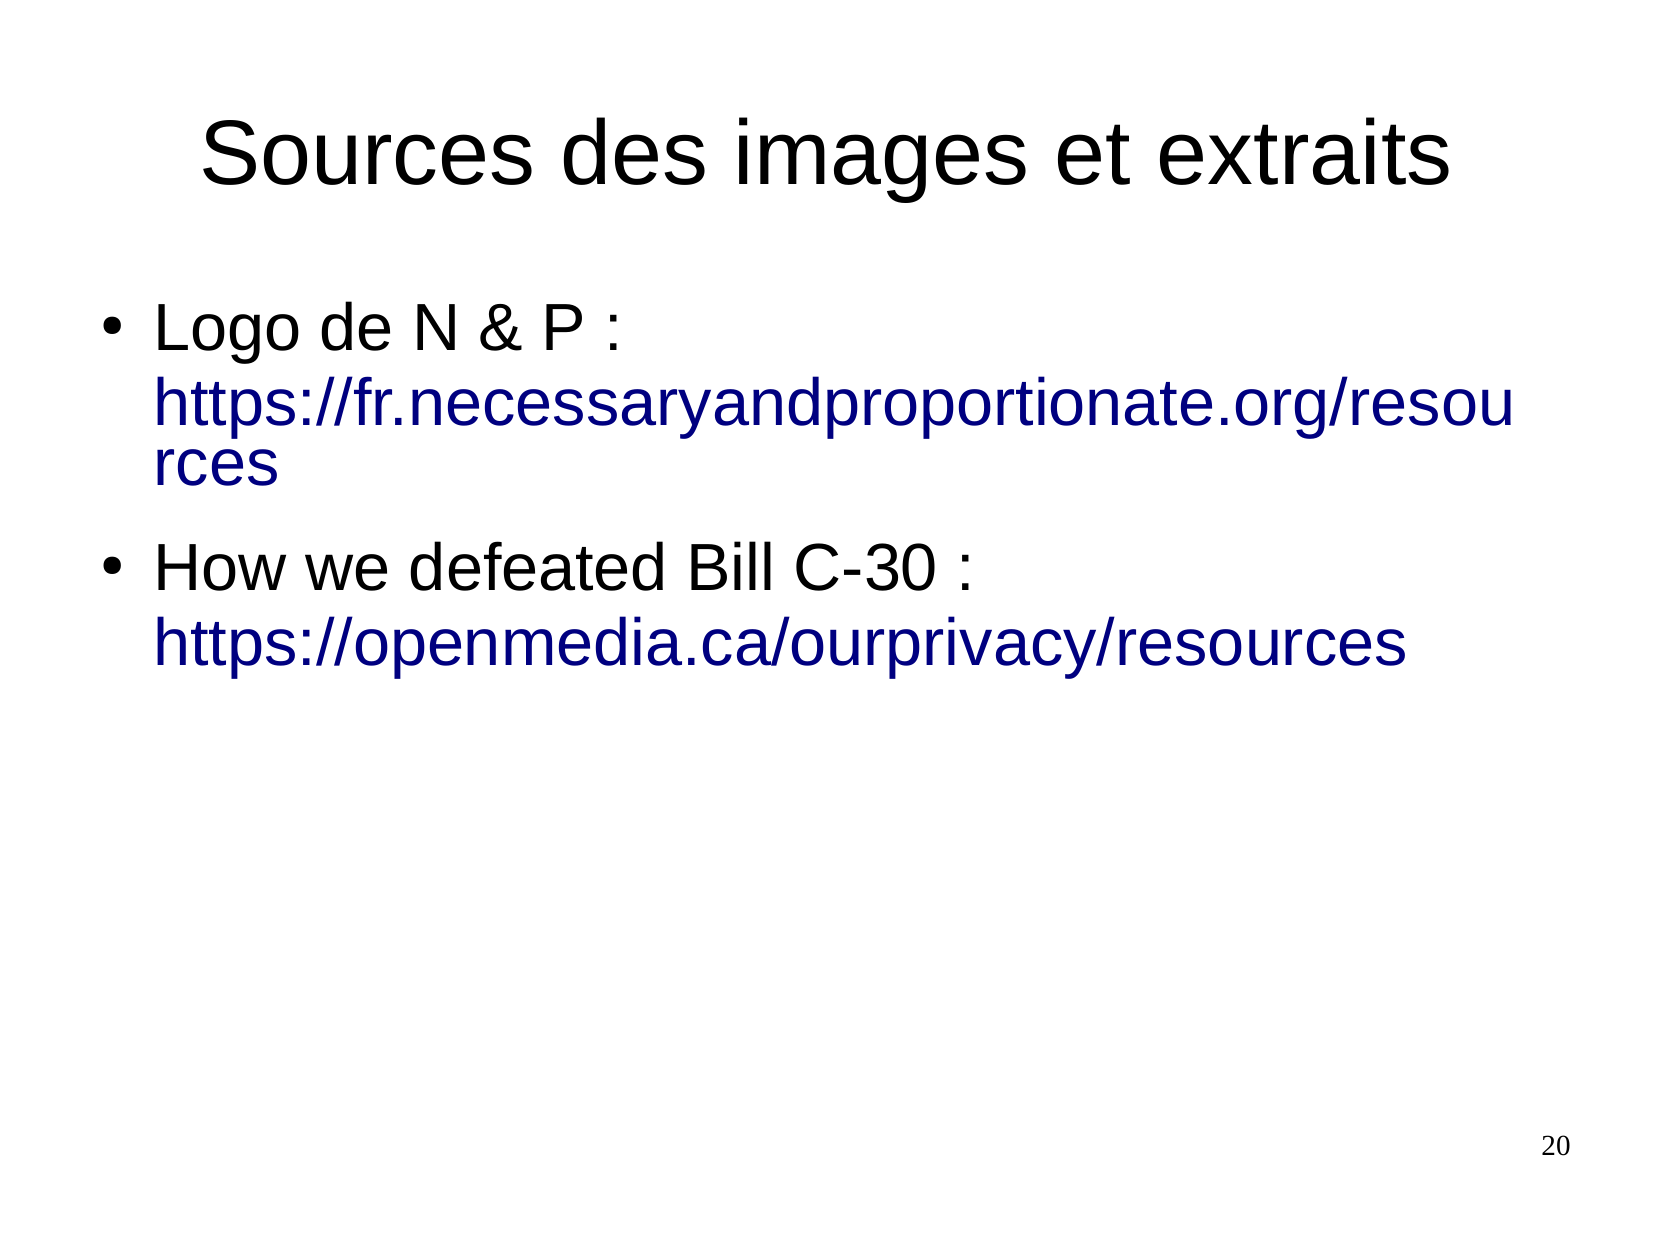

# Sources des images et extraits
Logo de N & P : https://fr.necessaryandproportionate.org/resources
How we defeated Bill C-30 : https://openmedia.ca/ourprivacy/resources
20